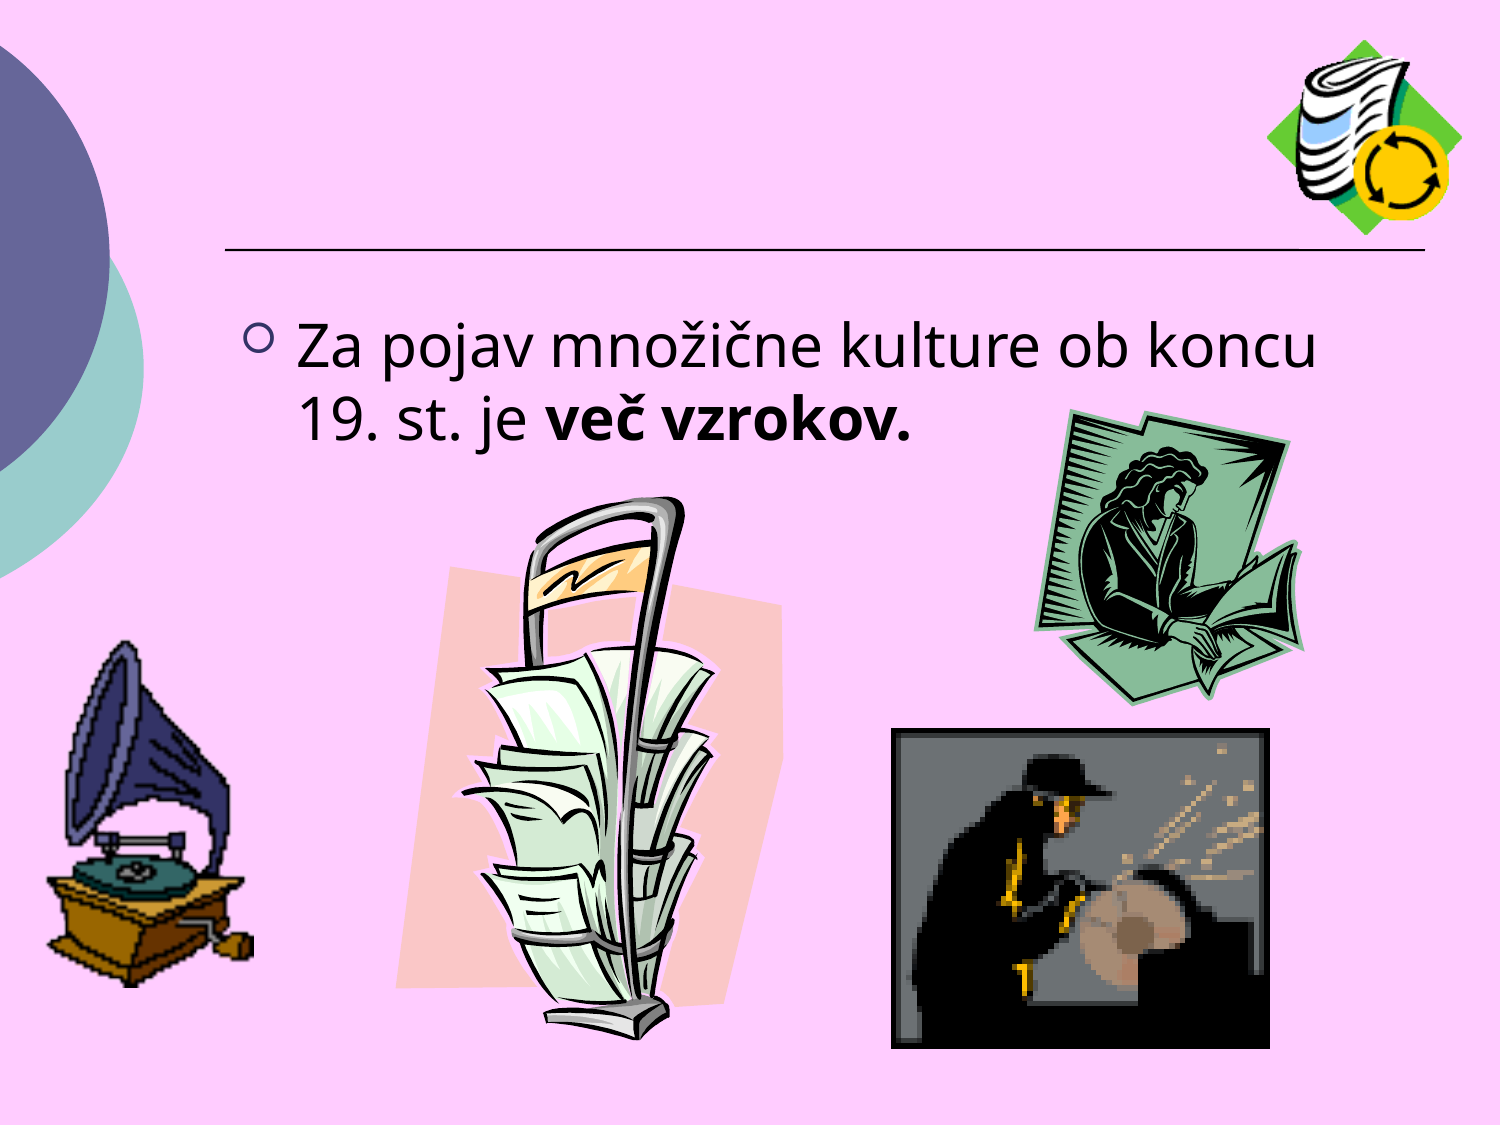

#
Za pojav množične kulture ob koncu 19. st. je več vzrokov.